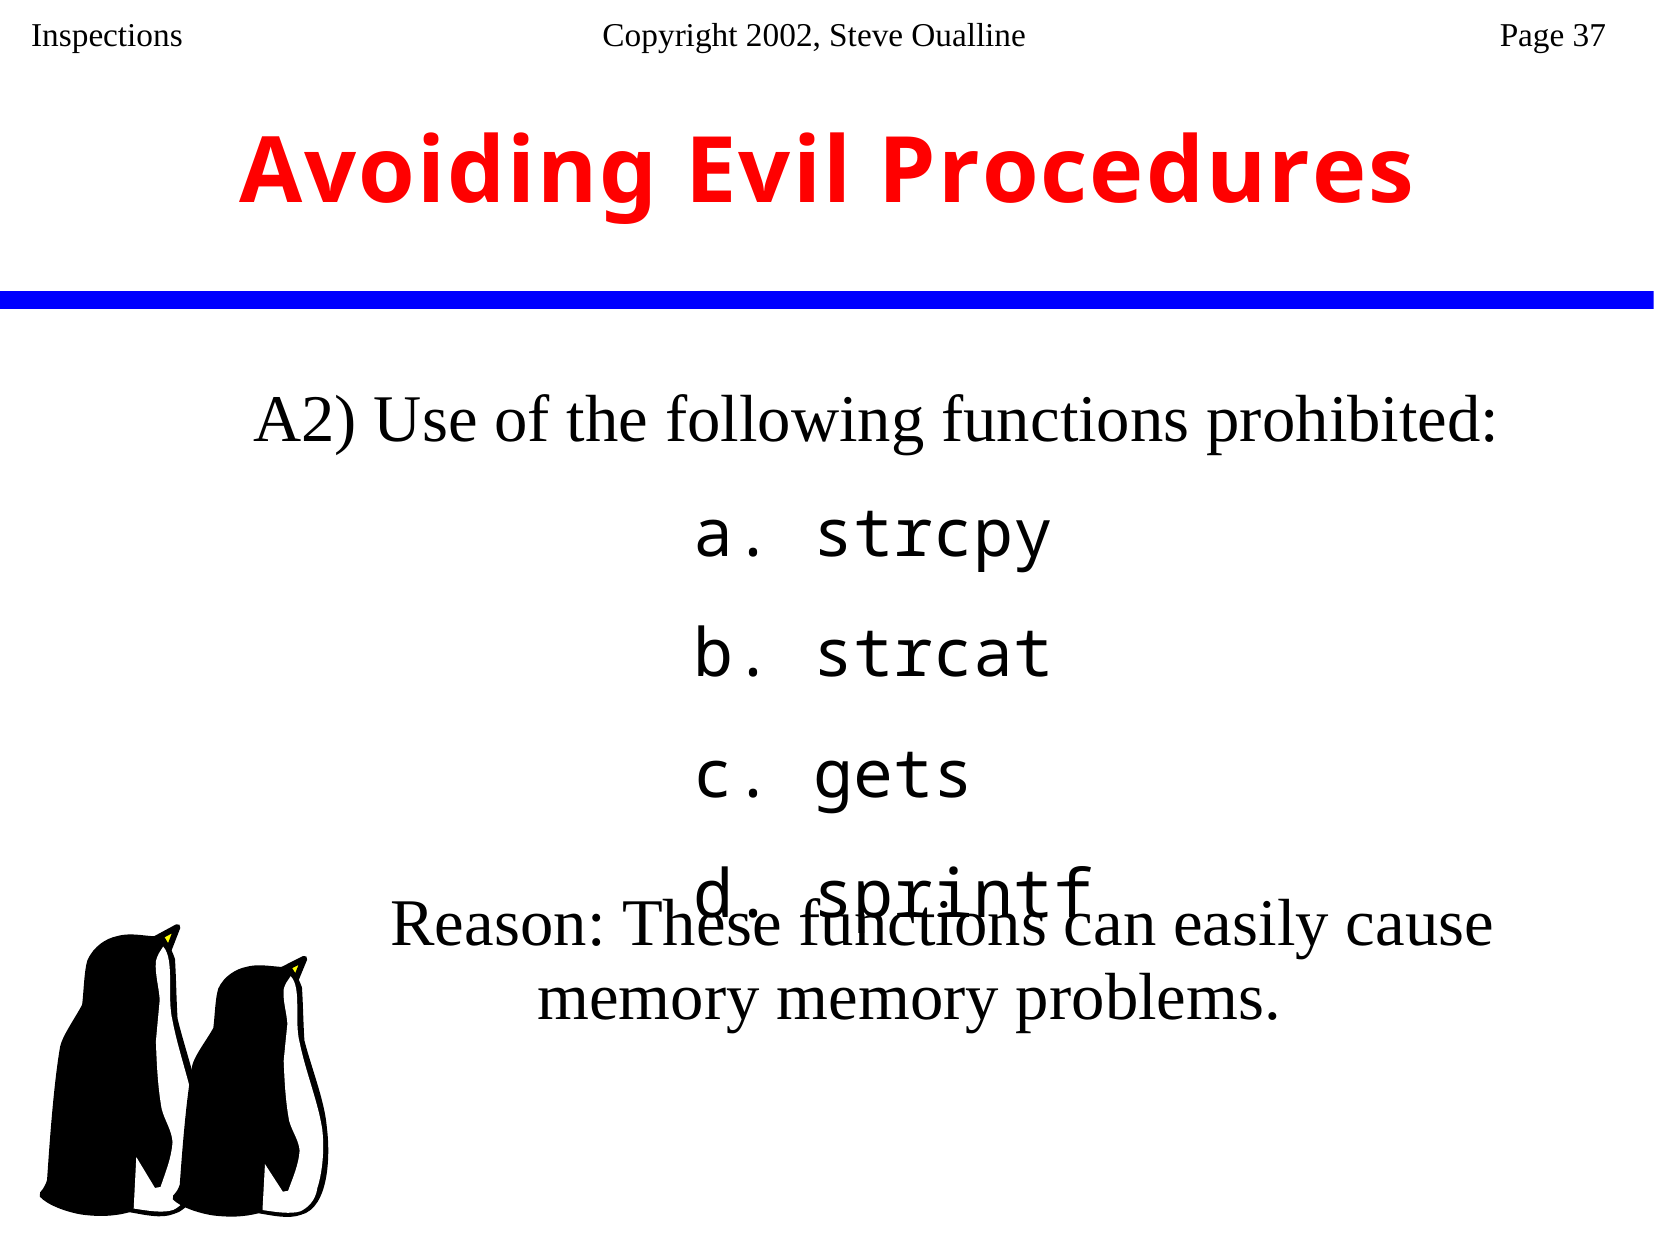

# Avoiding Evil Procedures
A2) Use of the following functions prohibited:
 a. strcpy
 b. strcat
 c. gets
 d. sprintf
Reason: These functions can easily cause memory memory problems.